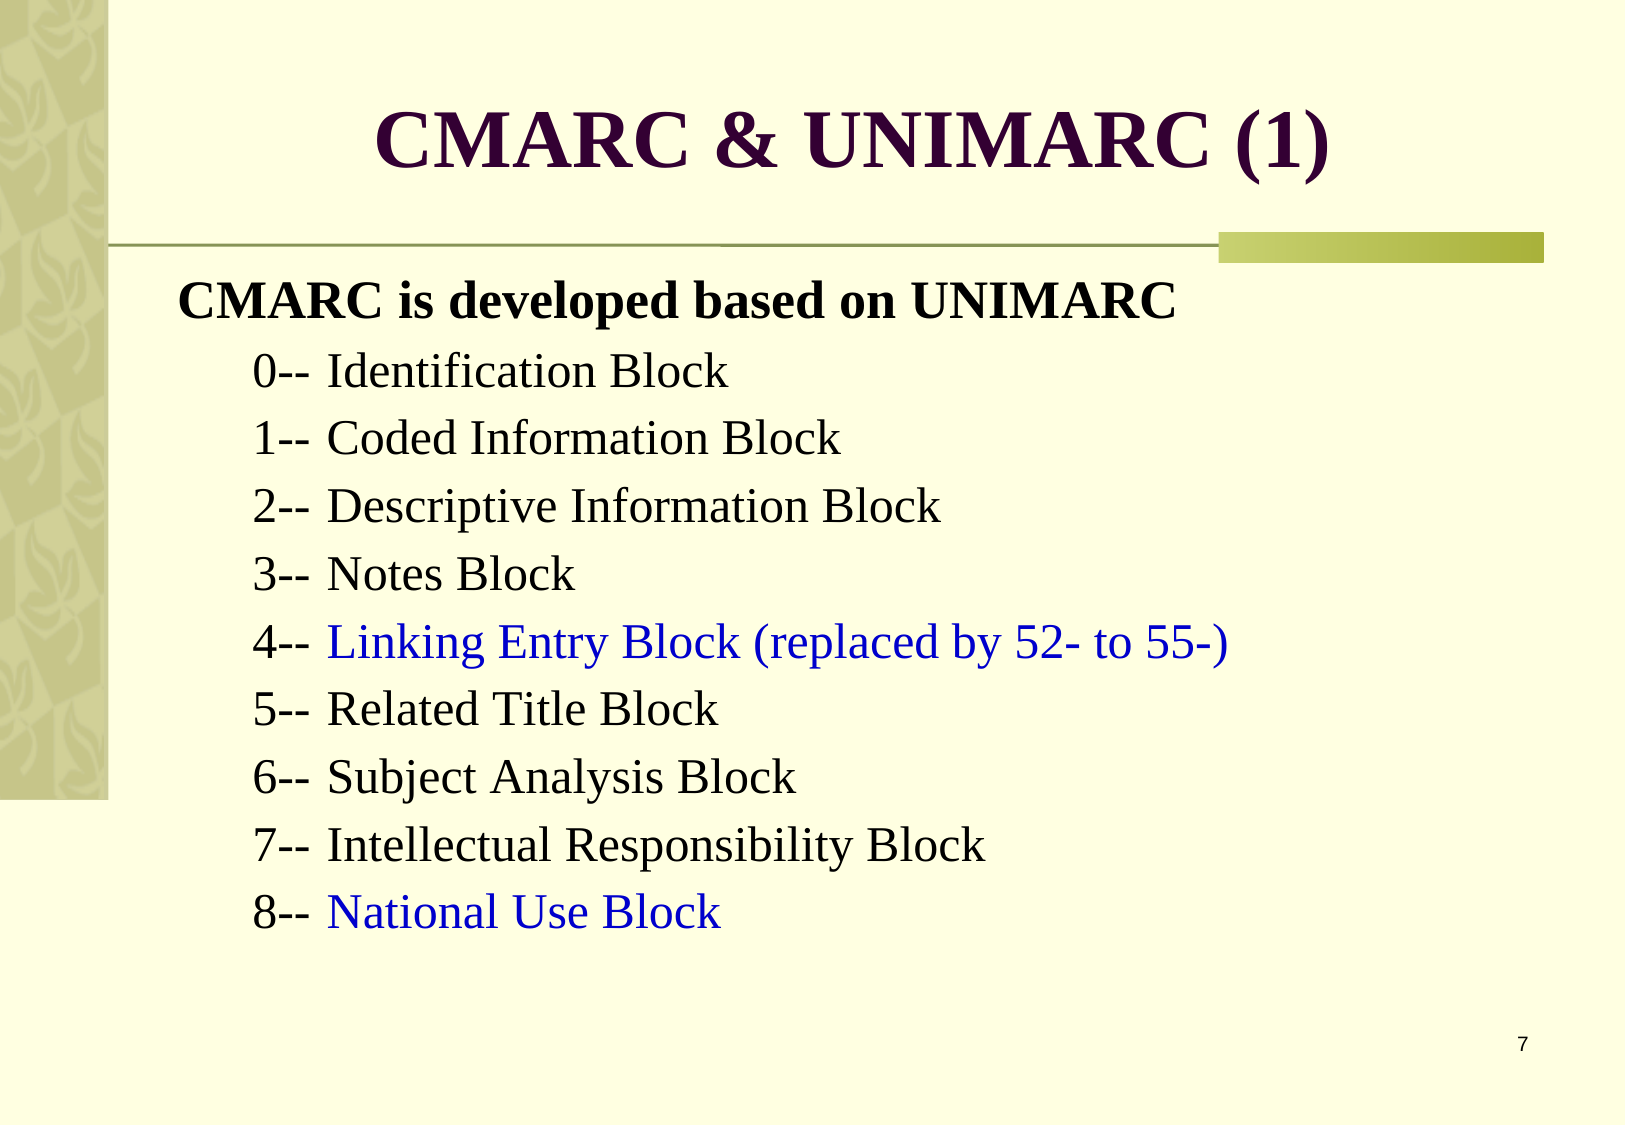

# CMARC & UNIMARC (1)
CMARC is developed based on UNIMARC
0--	Identification Block
1--	Coded Information Block
2-- 	Descriptive Information Block
3-- 	Notes Block
4-- 	Linking Entry Block (replaced by 52- to 55-)
5-- 	Related Title Block
6-- 	Subject Analysis Block
7-- 	Intellectual Responsibility Block
8-- 	National Use Block
7